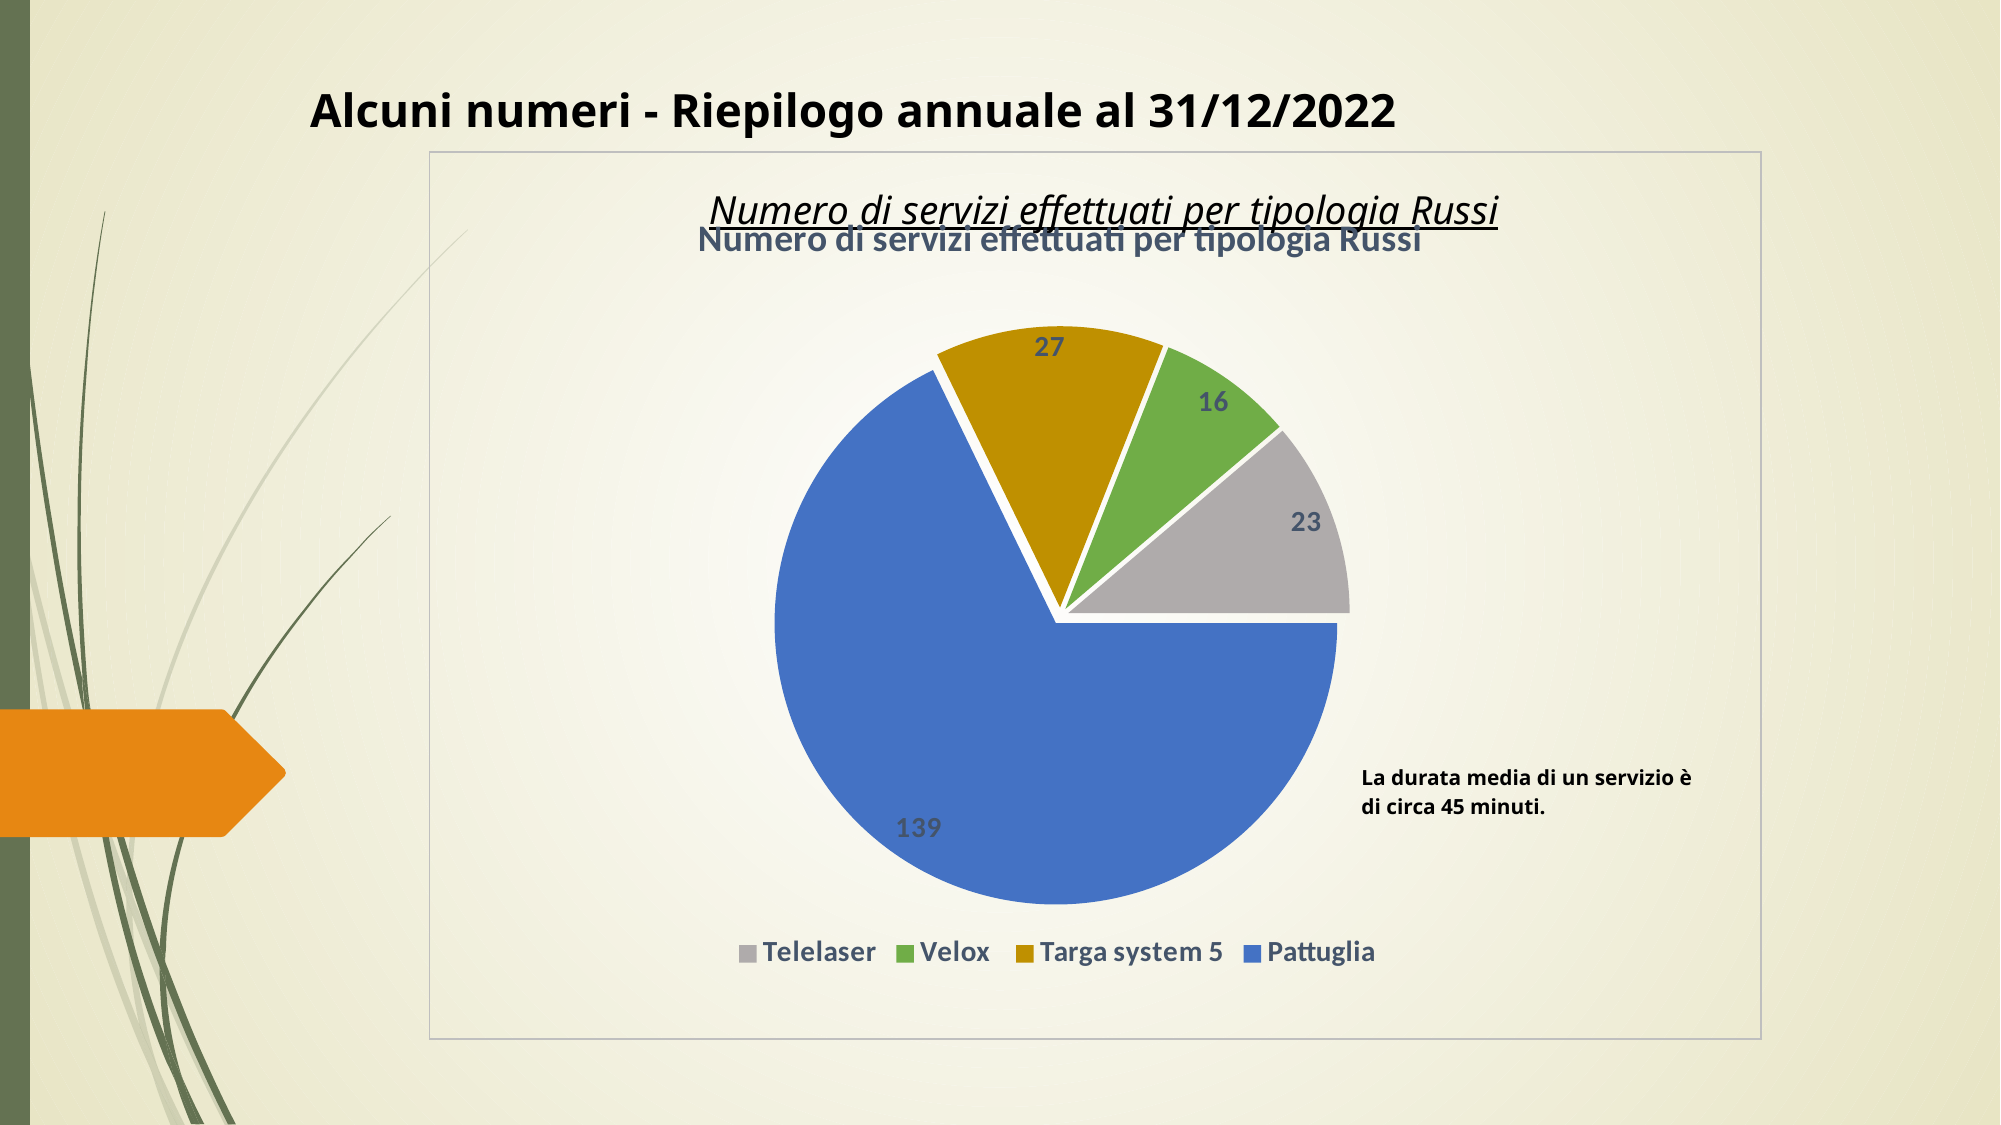

Alcuni numeri - Riepilogo annuale al 31/12/2022
### Chart:
Numero di servizi effettuati per tipologia Russi
| Category | Vendite |
|---|---|
| Telelaser | 23.0 |
| Velox | 16.0 |
| Targa system 5 | 27.0 |
| Pattuglia | 139.0 |
### Chart: Numero di servizi effettuati per tipologia Russi
| Category |
|---|La durata media di un servizio è di circa 45 minuti.